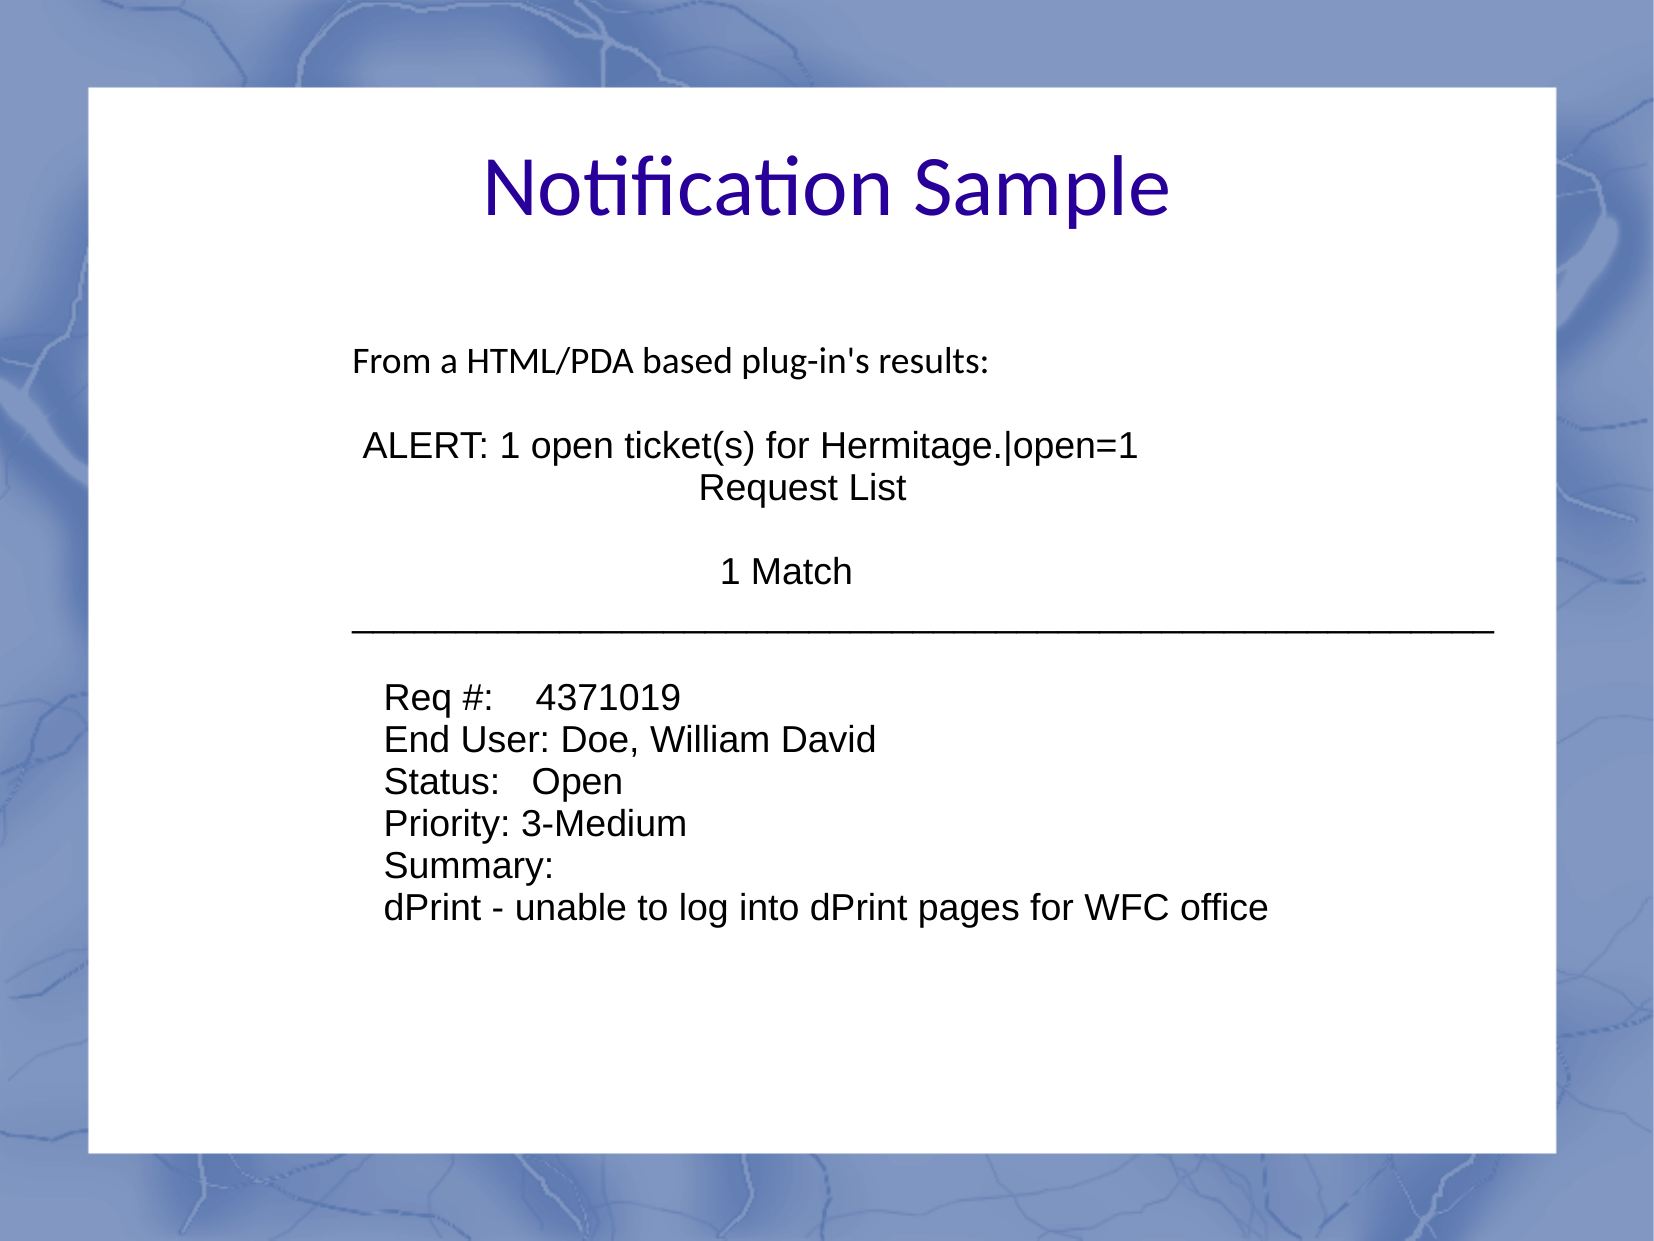

# Notification Sample
From a HTML/PDA based plug-in's results:
 ALERT: 1 open ticket(s) for Hermitage.|open=1
 Request List
 1 Match _______________________________________________________
 Req #: 4371019
 End User: Doe, William David
 Status: Open
 Priority: 3-Medium
 Summary:
 dPrint - unable to log into dPrint pages for WFC office